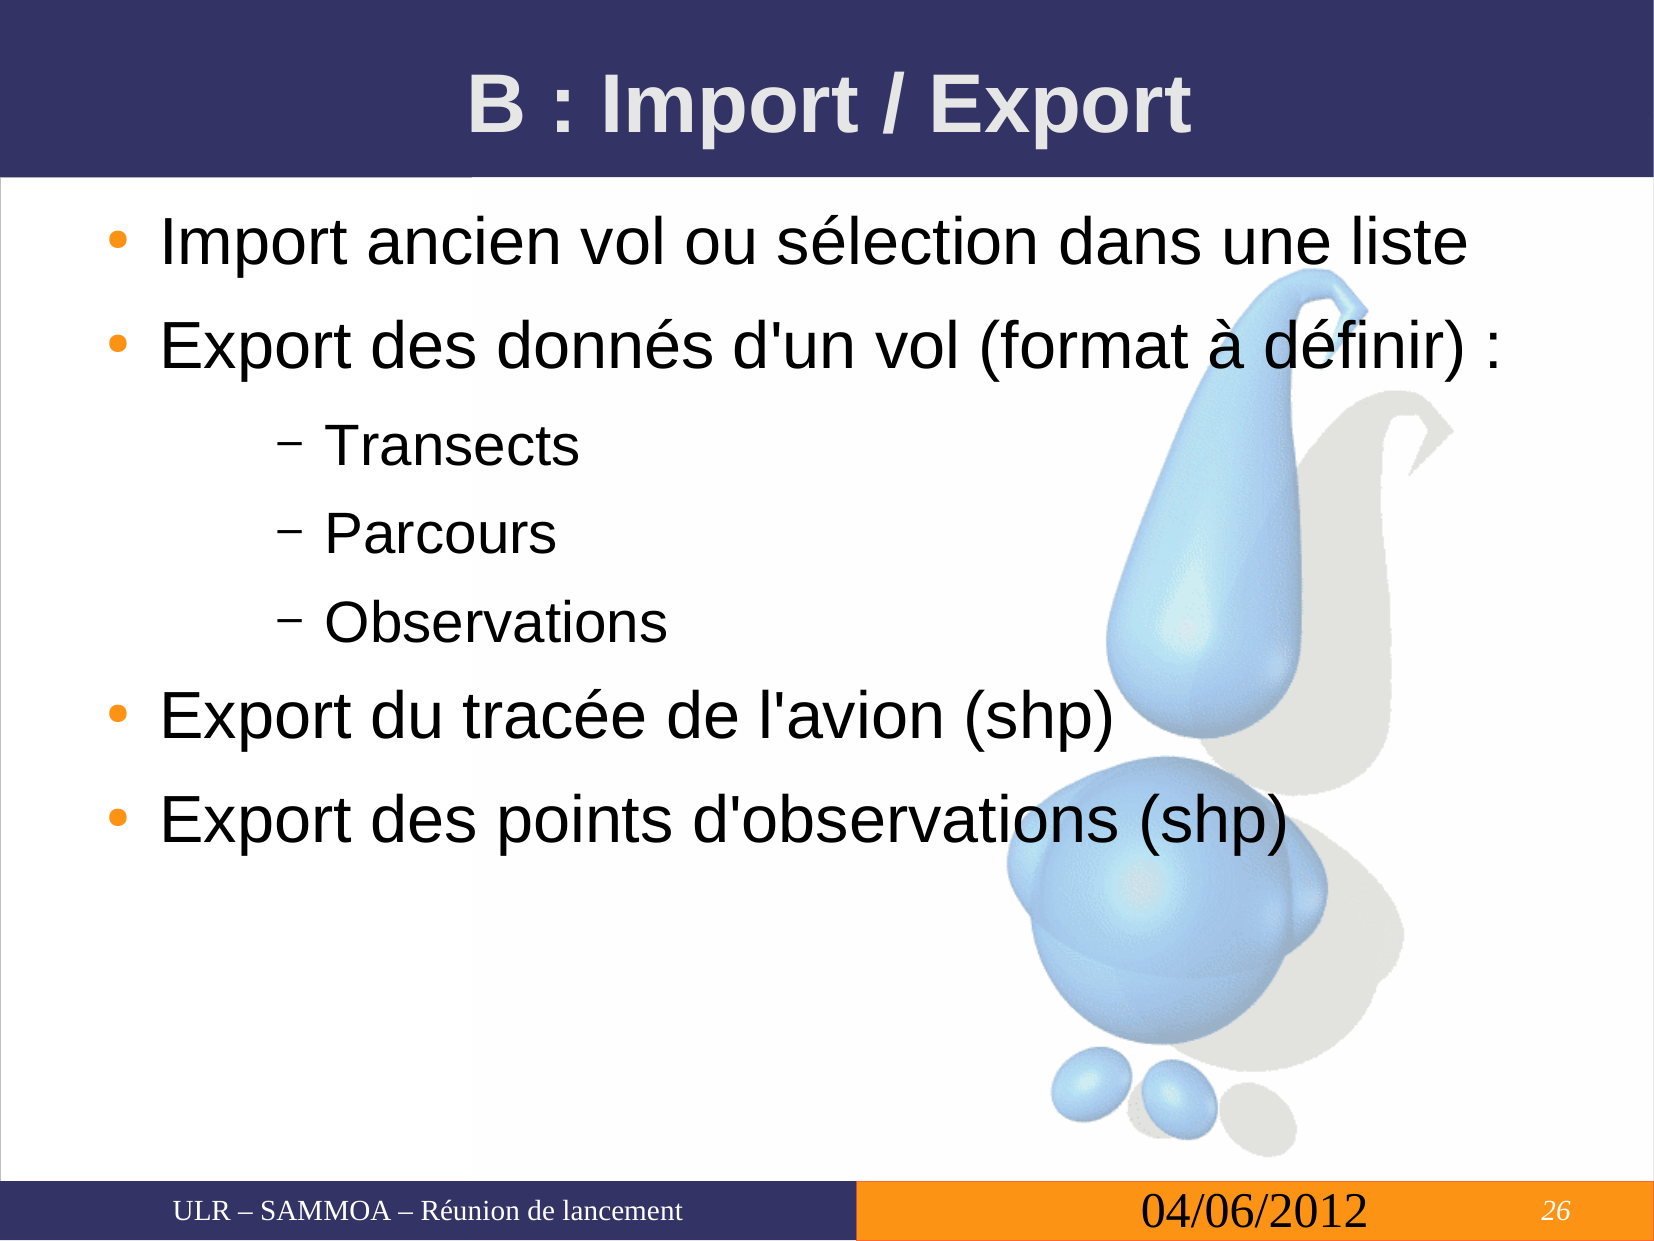

# B : Import / Export
Import ancien vol ou sélection dans une liste
Export des donnés d'un vol (format à définir) :
Transects
Parcours
Observations
Export du tracée de l'avion (shp)
Export des points d'observations (shp)
26